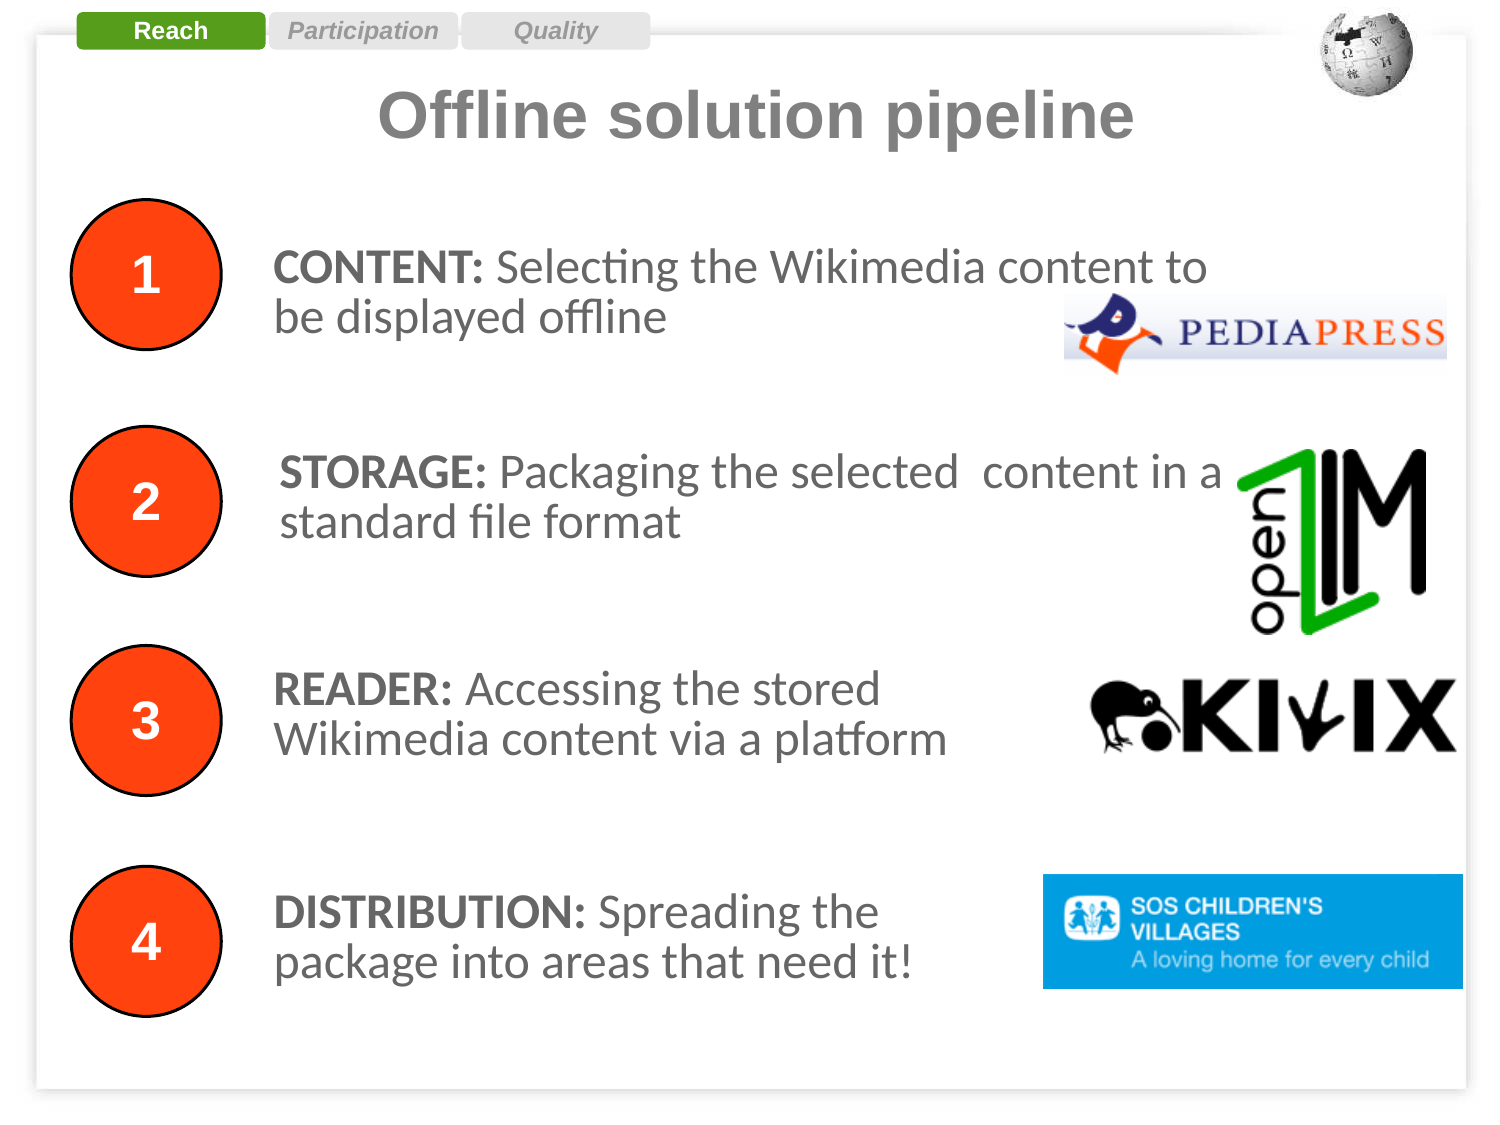

Reach
Participation
Quality
Offline solution pipeline
CONTENT: Selecting the Wikimedia content to be displayed offline
1
STORAGE: Packaging the selected content in a standard file format
2
READER: Accessing the stored Wikimedia content via a platform
3
DISTRIBUTION: Spreading the package into areas that need it!
4